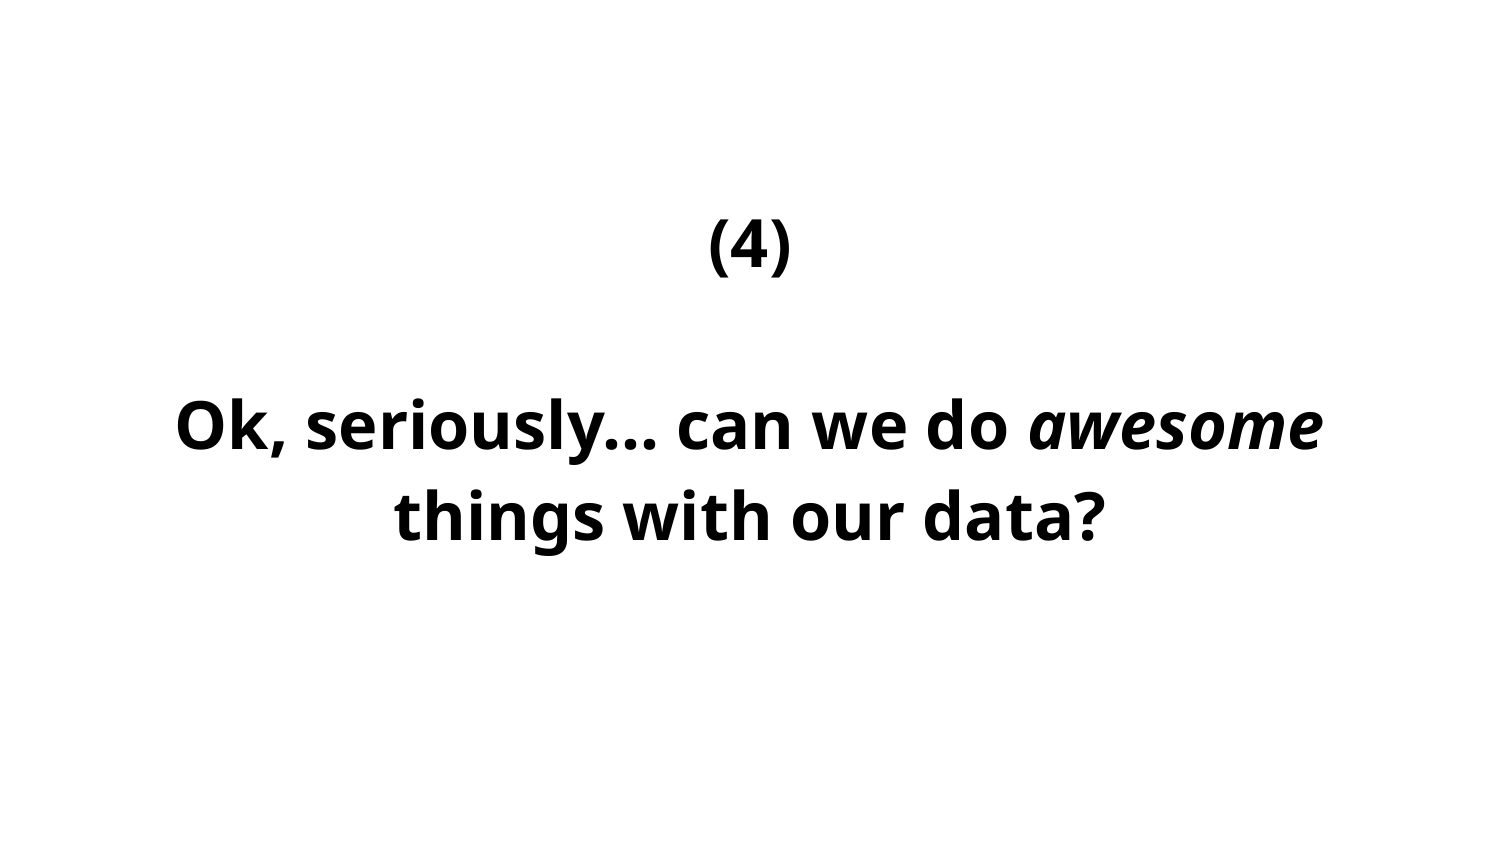

# (4) Ok, seriously... can we do awesome things with our data?